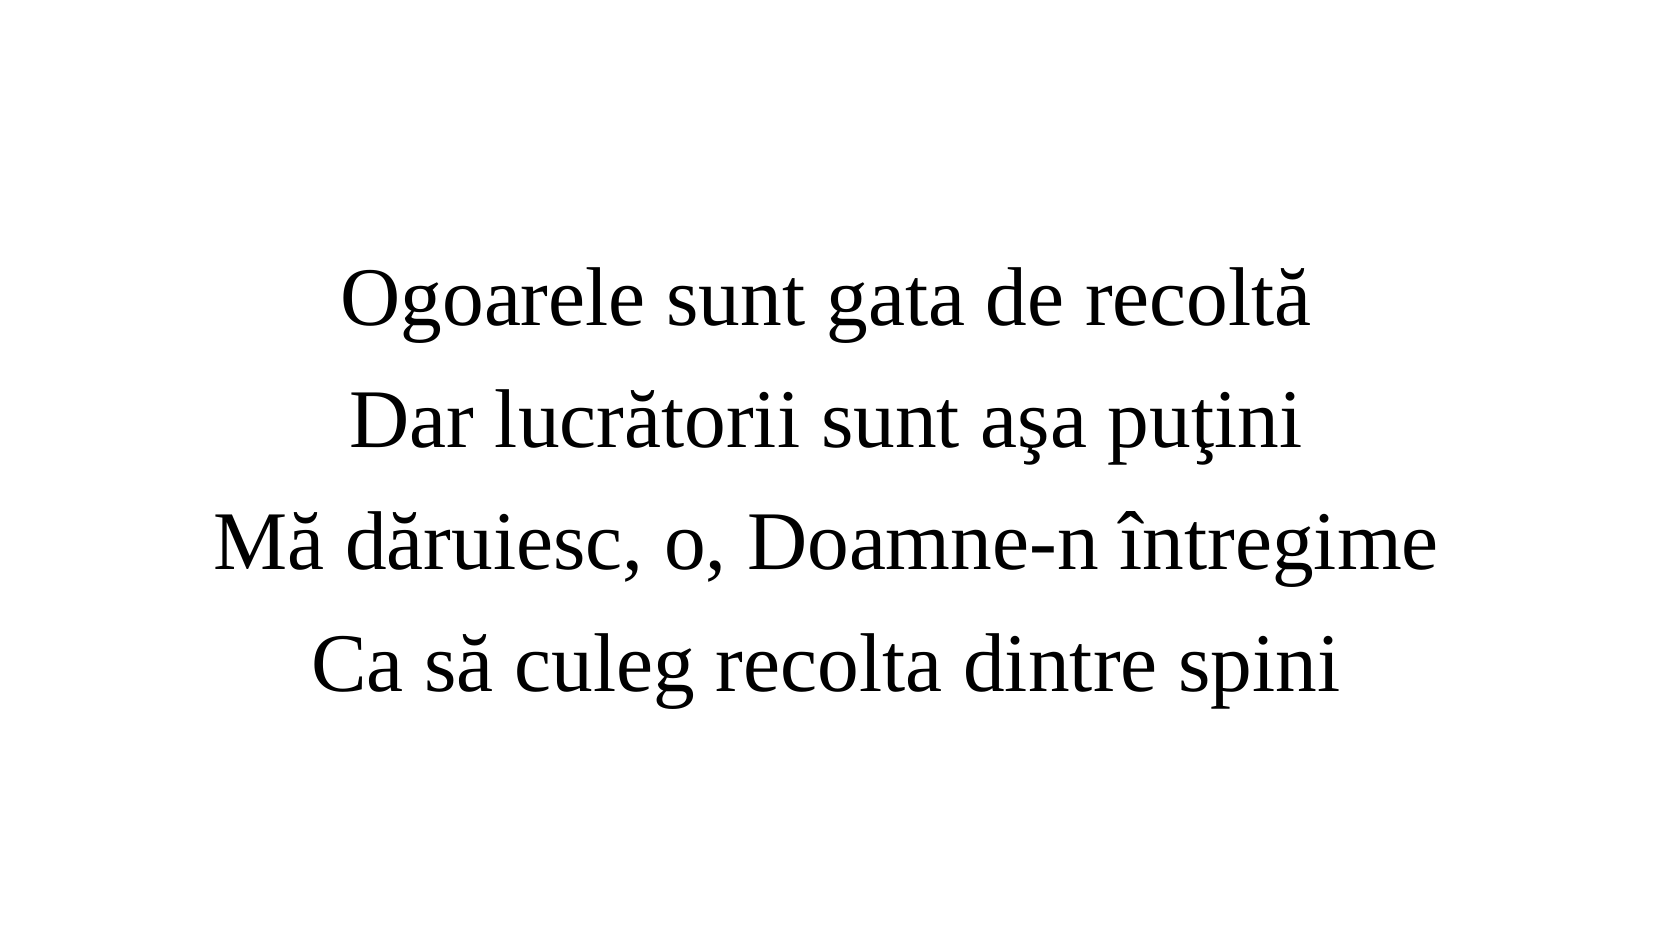

# Ogoarele sunt gata de recoltă
Dar lucrătorii sunt aşa puţini
Mă dăruiesc, o, Doamne-n întregime
Ca să culeg recolta dintre spini